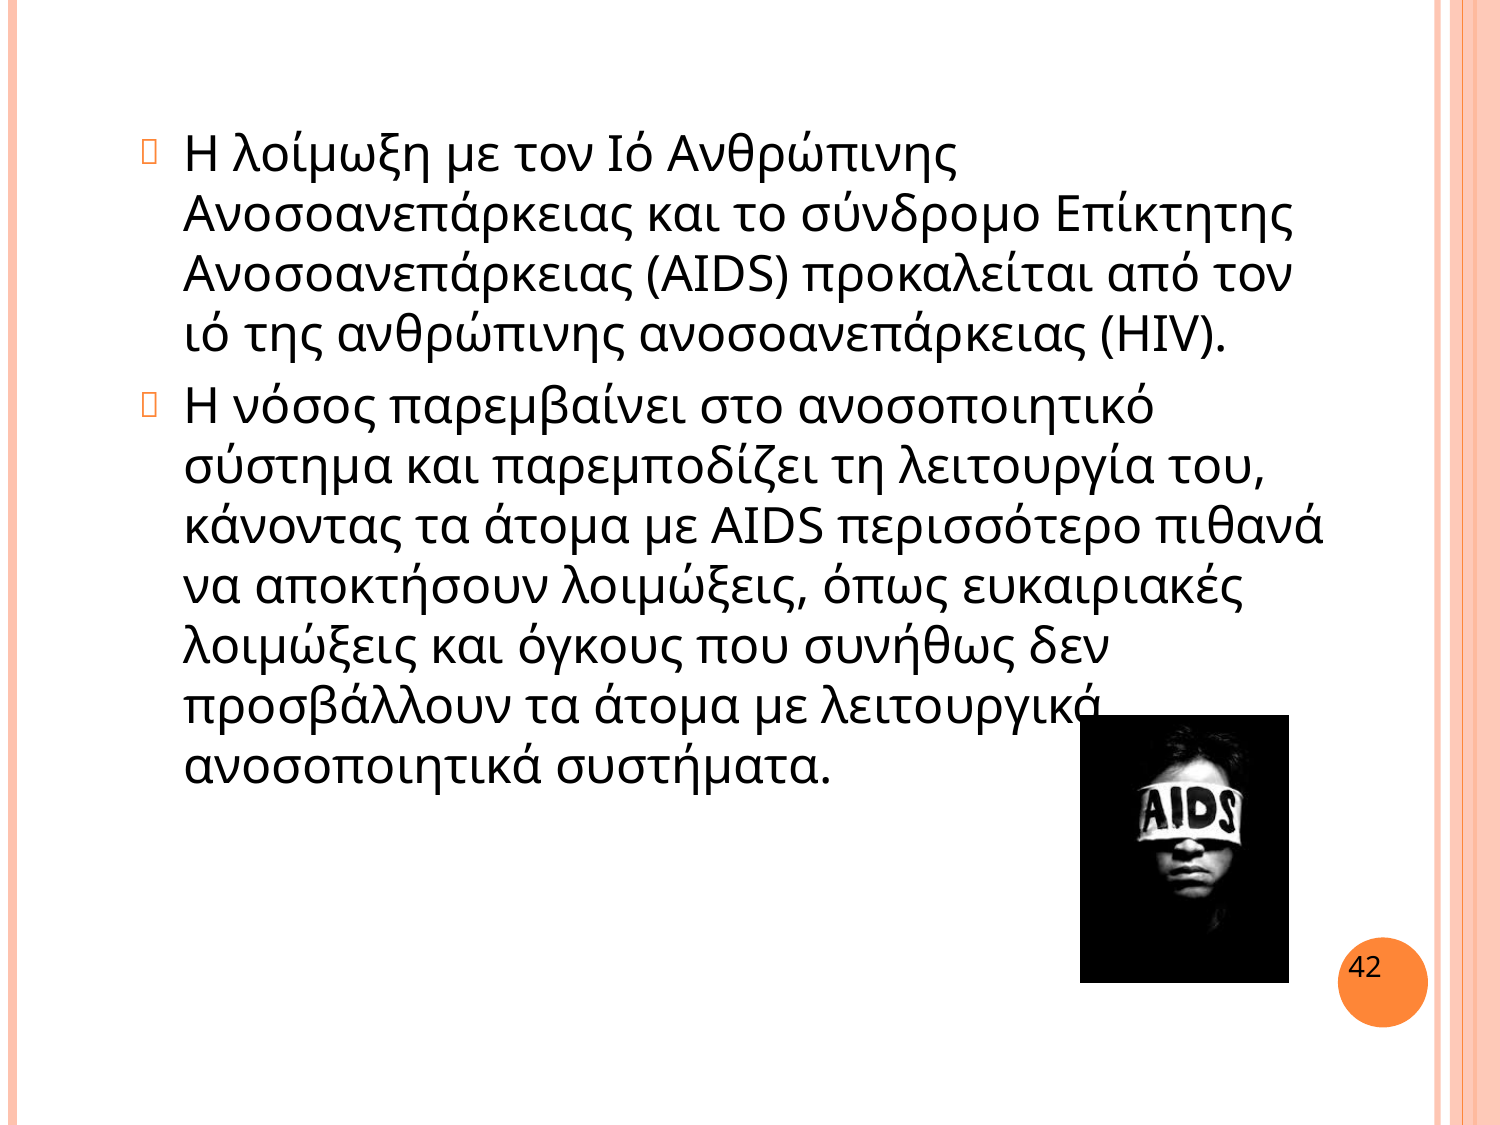

# Η λοίμωξη με τον Ιό Ανθρώπινης Ανοσοανεπάρκειας και το σύνδρομο Επίκτητης Ανοσοανεπάρκειας (AIDS) προκαλείται από τον ιό της ανθρώπινης ανοσοανεπάρκειας (HIV).
Η νόσος παρεμβαίνει στο ανοσοποιητικό σύστημα και παρεμποδίζει τη λειτουργία του, κάνοντας τα άτομα με AIDS περισσότερο πιθανά να αποκτήσουν λοιμώξεις, όπως ευκαιριακές λοιμώξεις και όγκους που συνήθως δεν προσβάλλουν τα άτομα με λειτουργικά ανοσοποιητικά συστήματα.